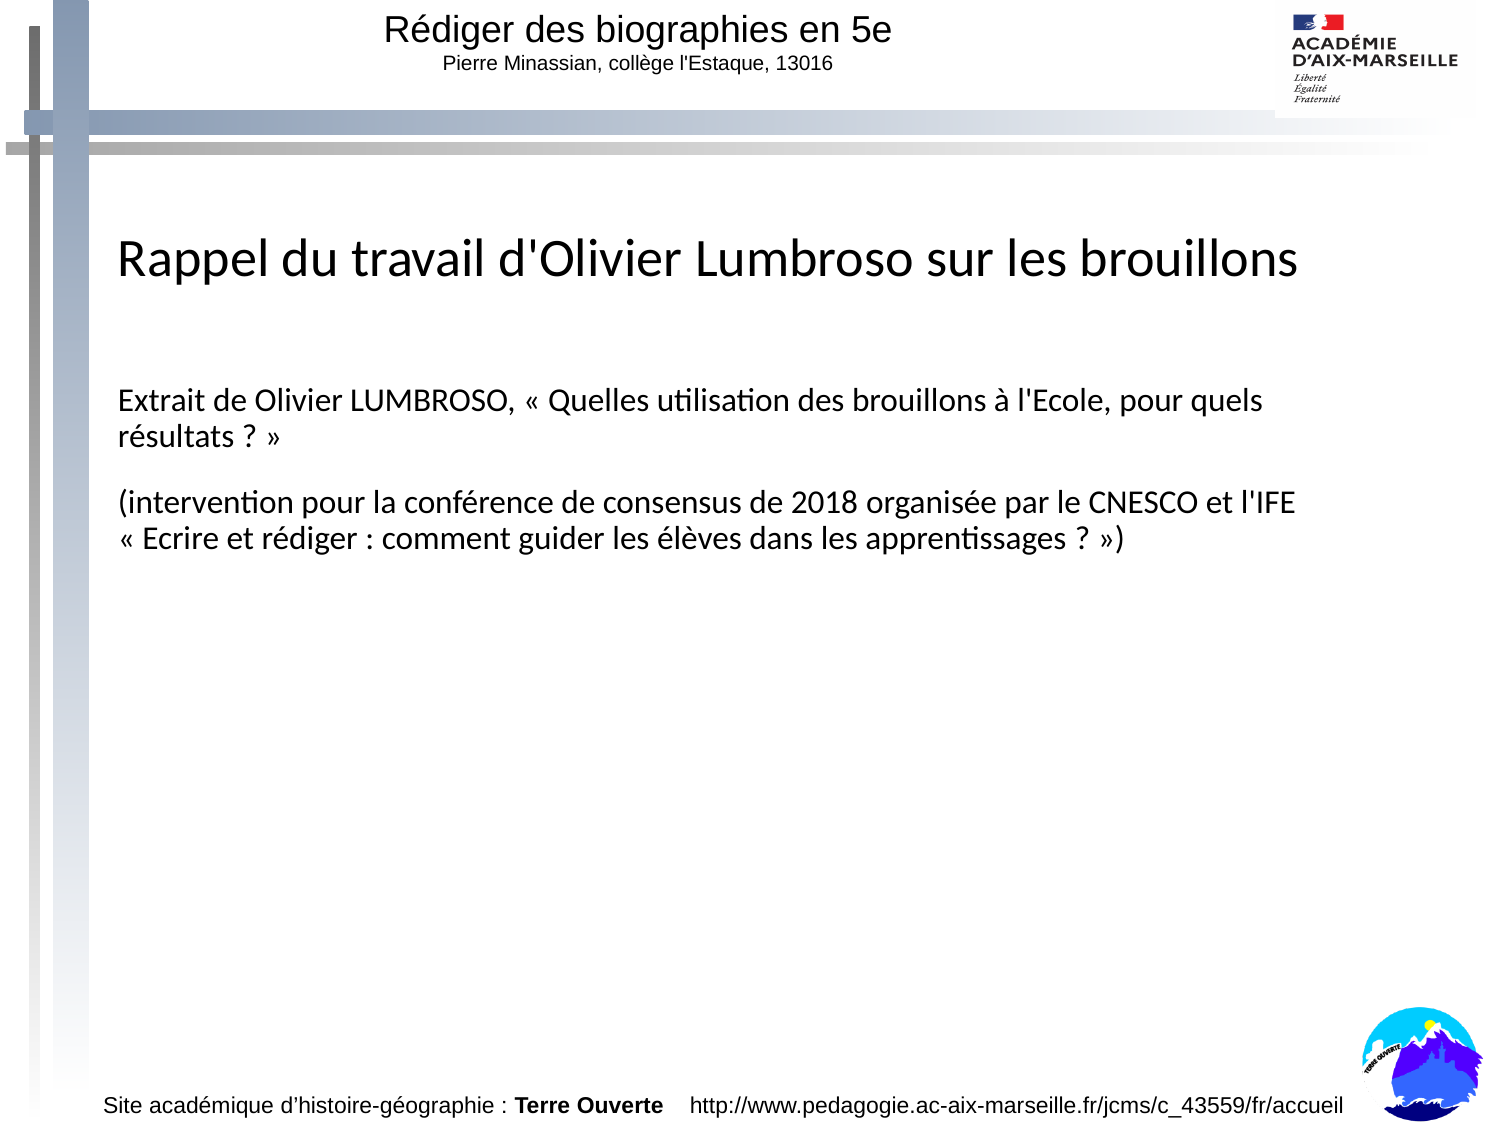

Rédiger des biographies en 5e
Pierre Minassian, collège l'Estaque, 13016
# Rappel du travail d'Olivier Lumbroso sur les brouillons
Extrait de Olivier LUMBROSO, « Quelles utilisation des brouillons à l'Ecole, pour quels résultats ? »
(intervention pour la conférence de consensus de 2018 organisée par le CNESCO et l'IFE « Ecrire et rédiger : comment guider les élèves dans les apprentissages ? »)
Site académique d’histoire-géographie : Terre Ouverte http://www.pedagogie.ac-aix-marseille.fr/jcms/c_43559/fr/accueil